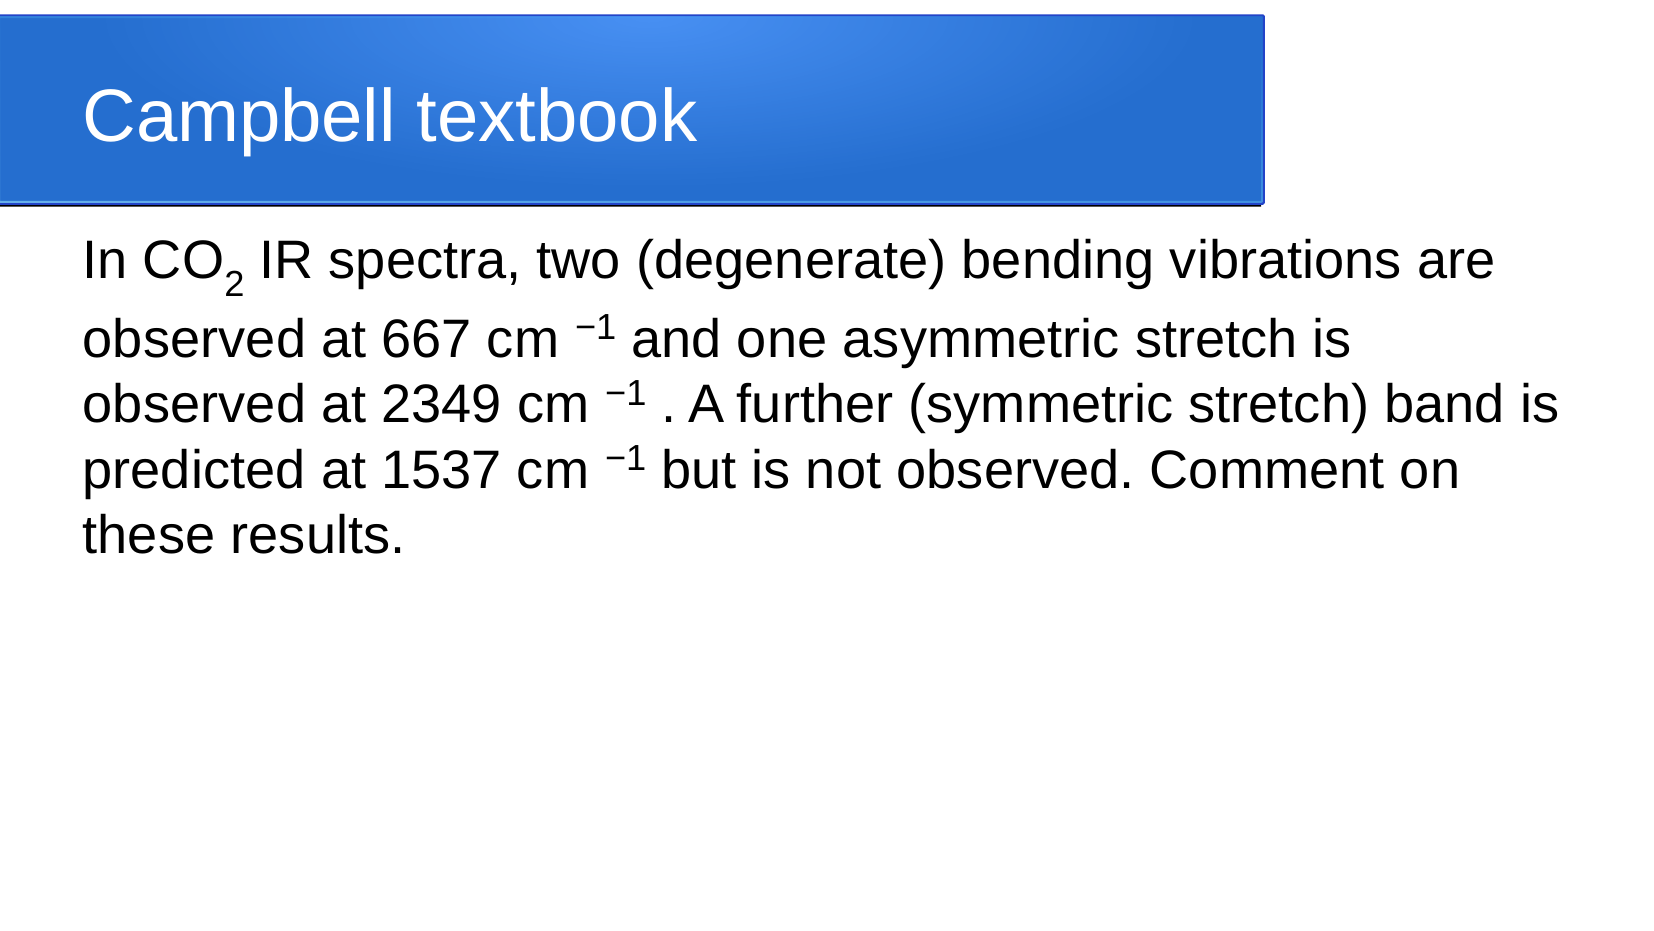

# Campbell textbook
In CO2 IR spectra, two (degenerate) bending vibrations are observed at 667 cm −1 and one asymmetric stretch is observed at 2349 cm −1 . A further (symmetric stretch) band is predicted at 1537 cm −1 but is not observed. Comment on these results.